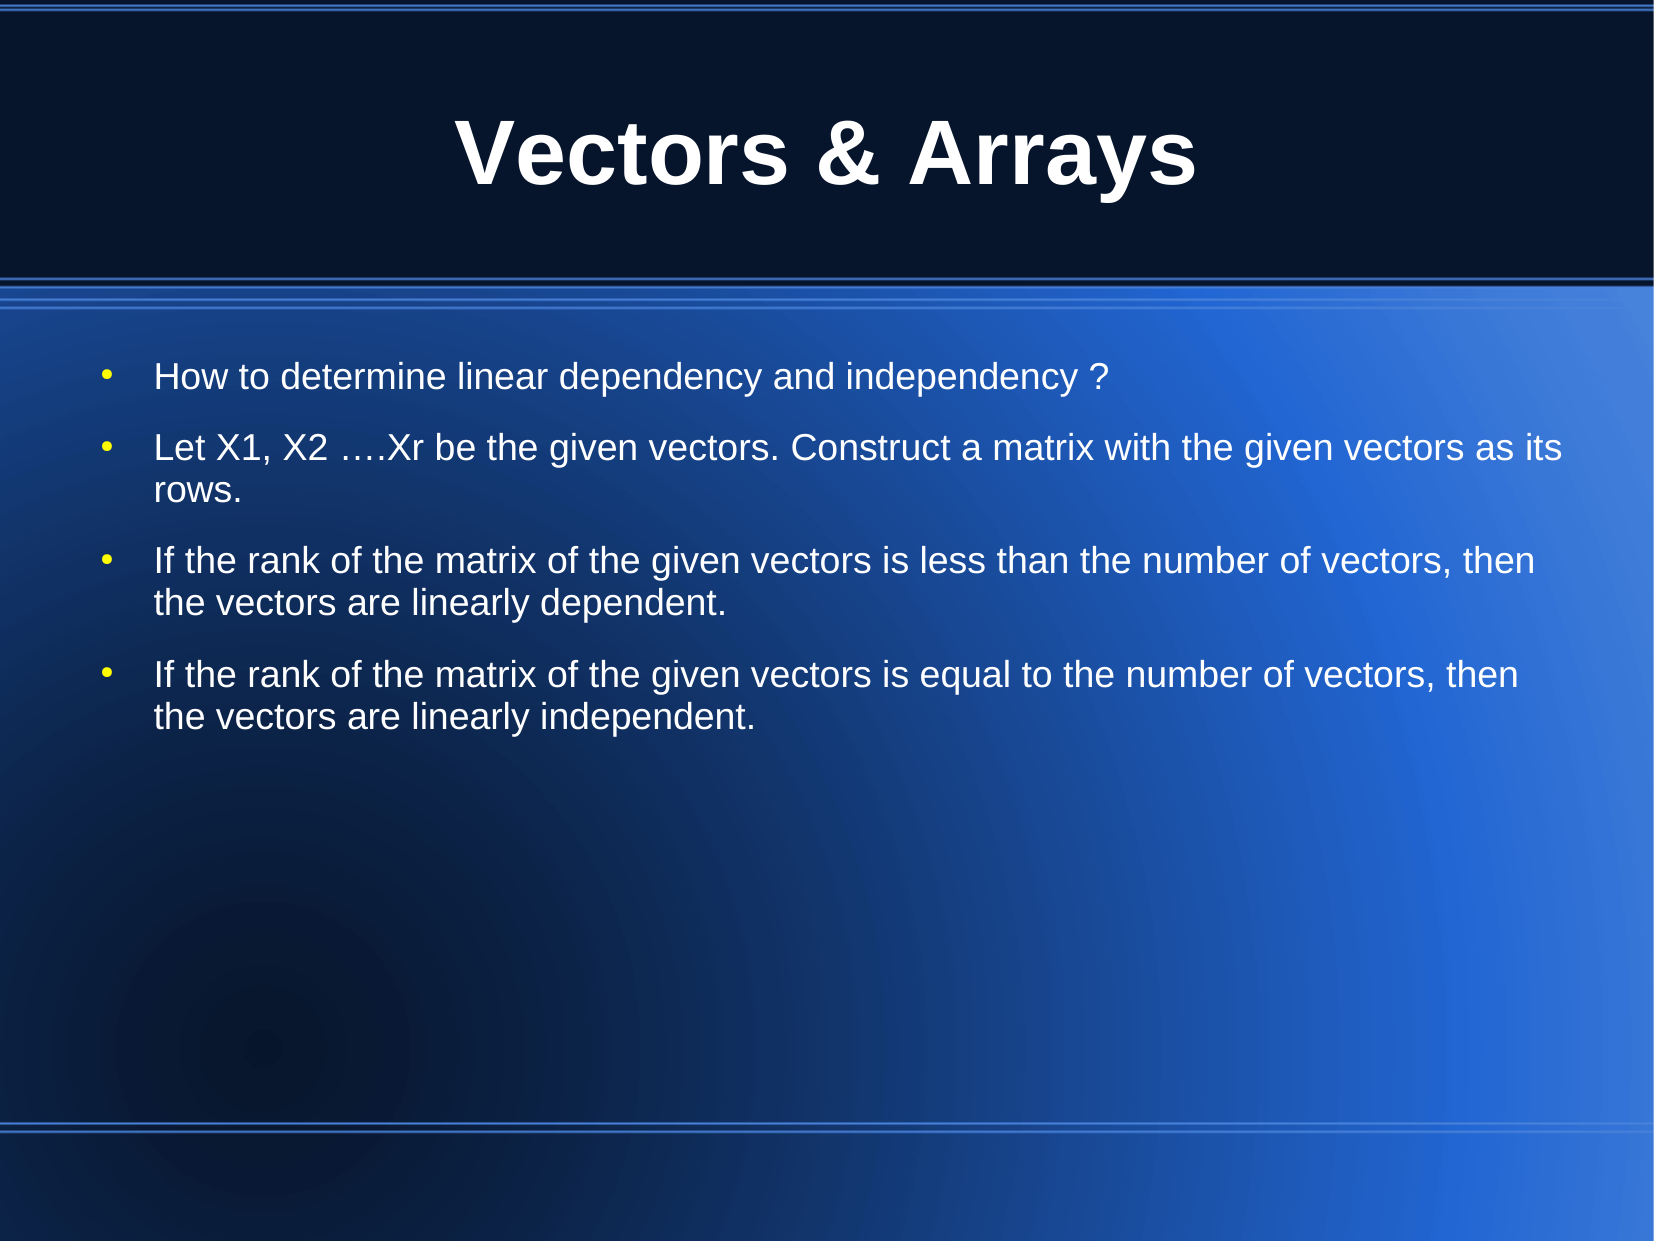

# Vectors & Arrays
How to determine linear dependency and independency ?
Let X1, X2 ….Xr be the given vectors. Construct a matrix with the given vectors as its rows.
If the rank of the matrix of the given vectors is less than the number of vectors, then the vectors are linearly dependent.
If the rank of the matrix of the given vectors is equal to the number of vectors, then the vectors are linearly independent.